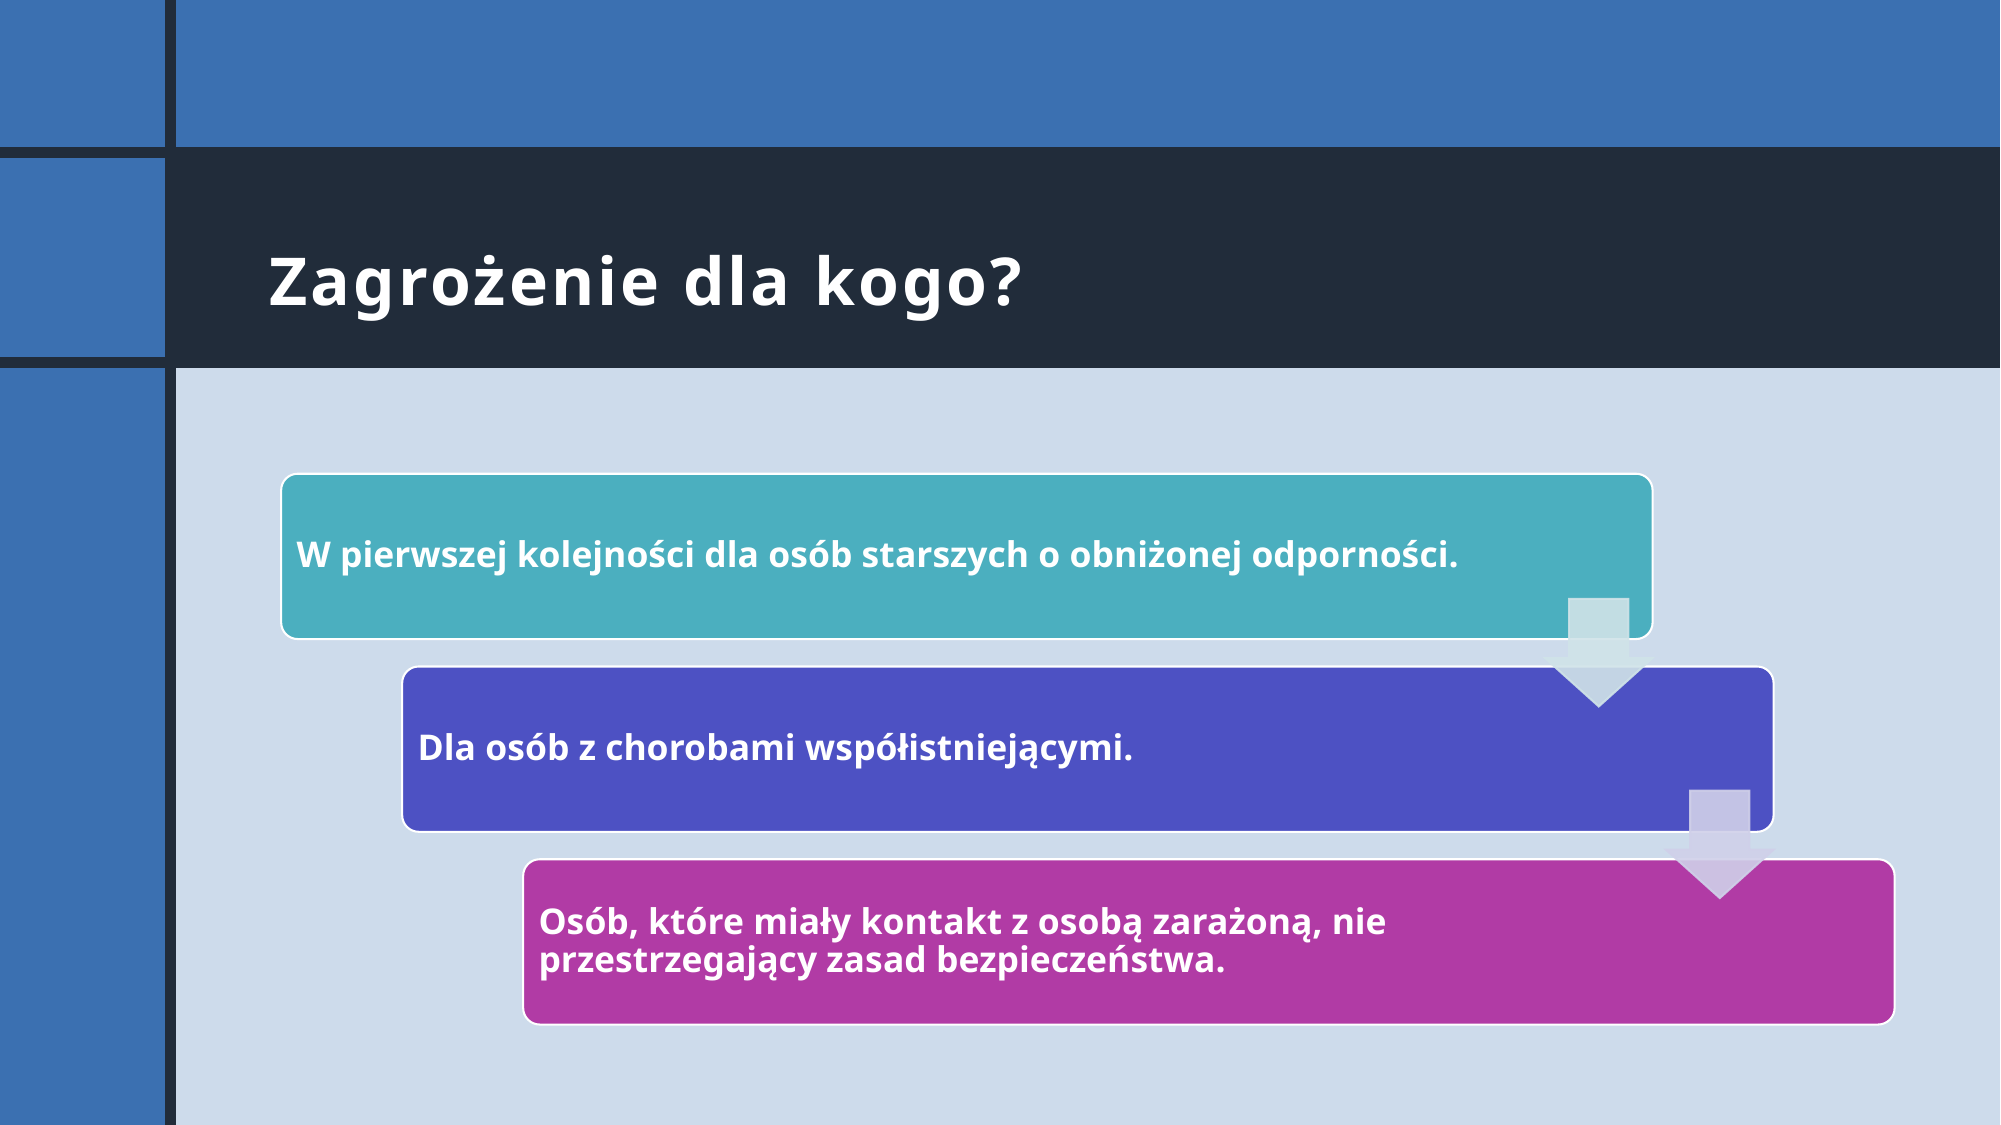

# Zagrożenie dla kogo?
W pierwszej kolejności dla osób starszych o obniżonej odporności.
Dla osób z chorobami współistniejącymi.
Osób, które miały kontakt z osobą zarażoną, nie przestrzegający zasad bezpieczeństwa.